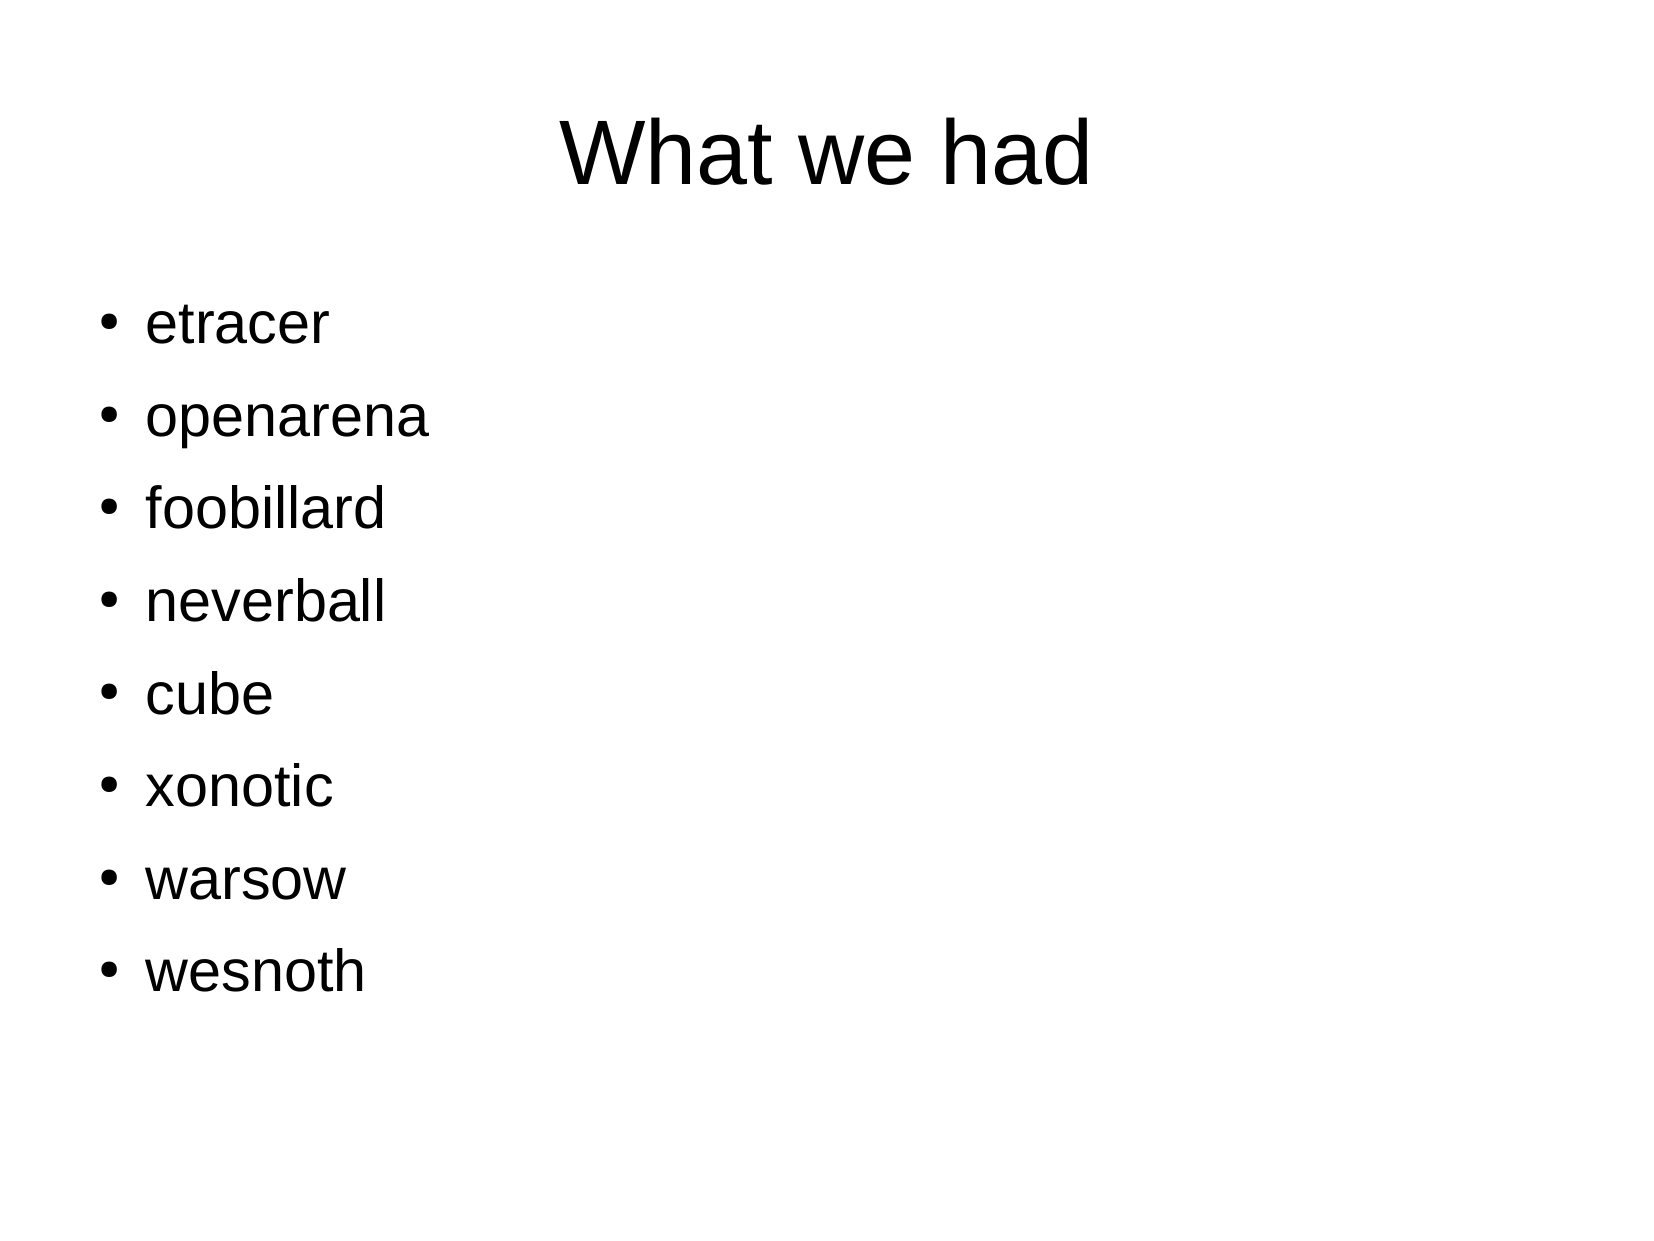

# What we had
etracer
openarena
foobillard
neverball
cube
xonotic
warsow
wesnoth